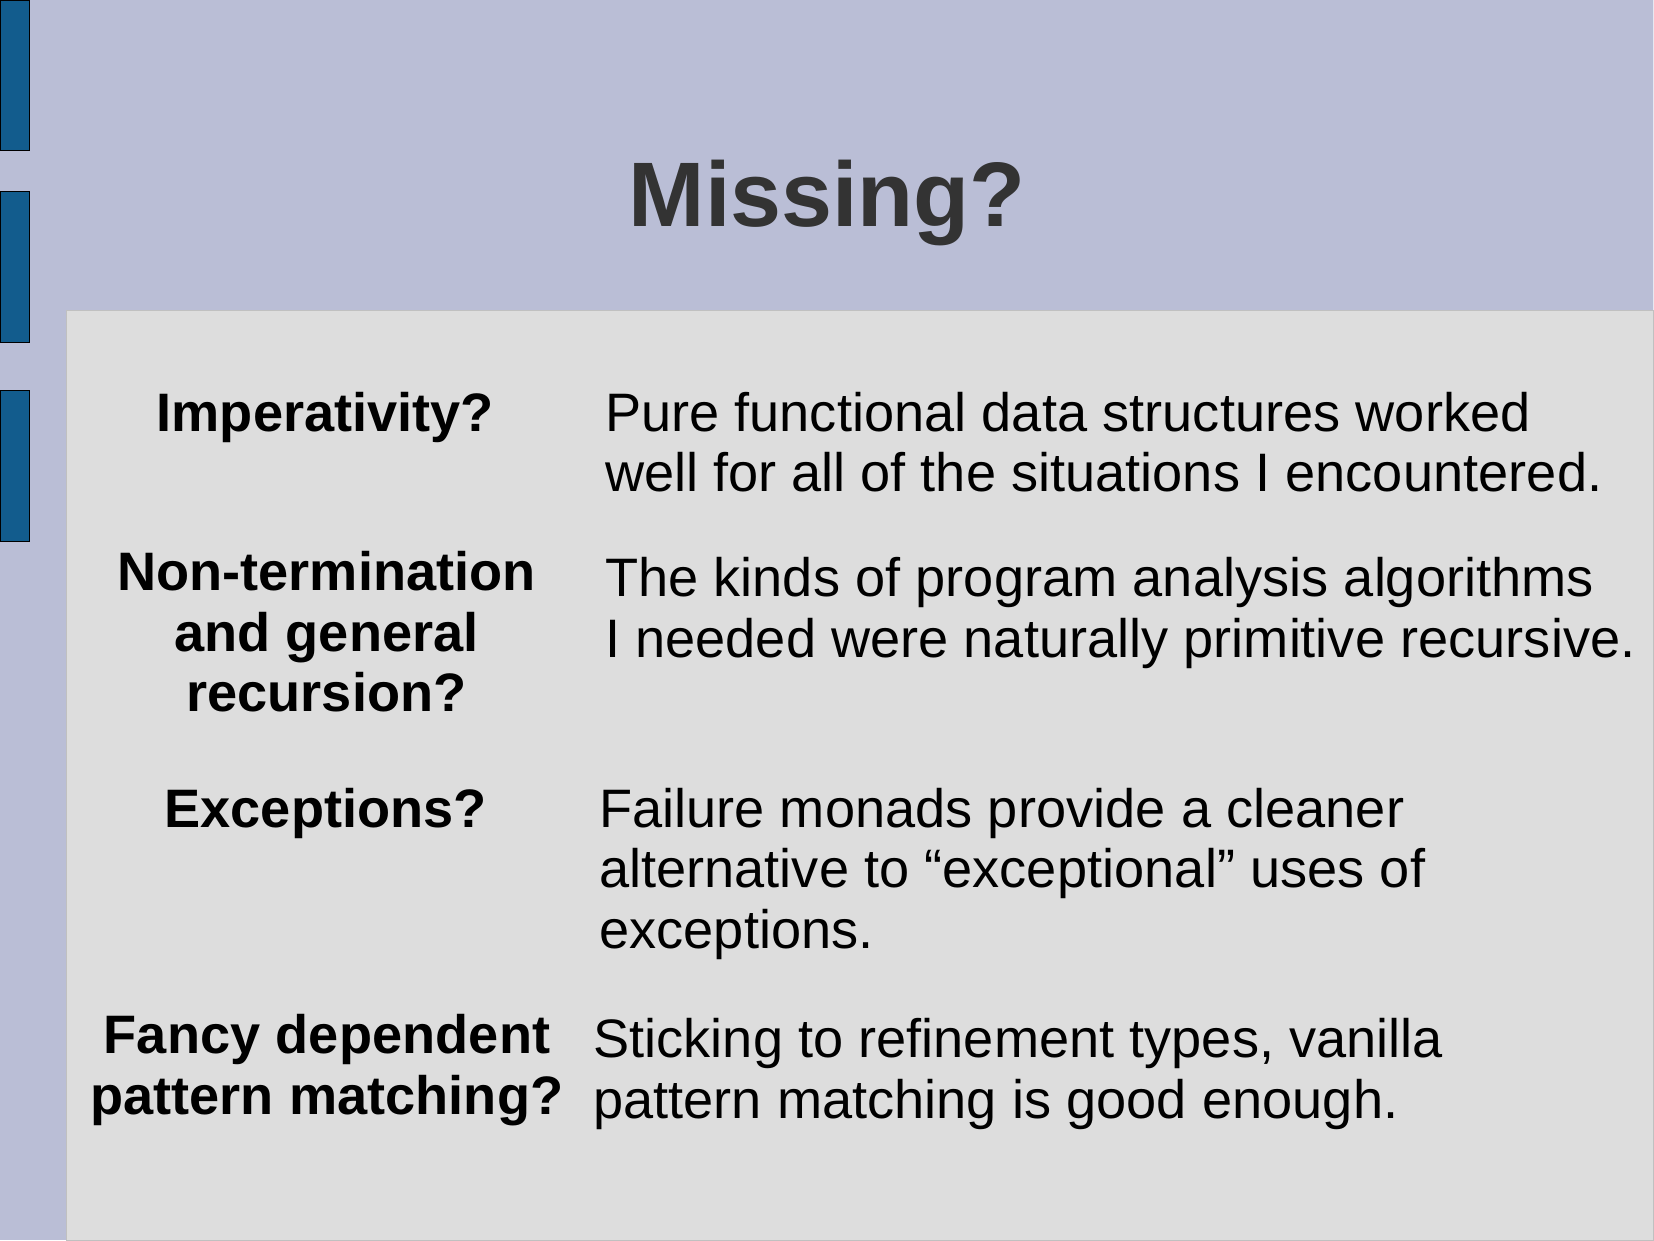

# Missing?
Imperativity?
Pure functional data structures worked
well for all of the situations I encountered.
Non-termination
and general
recursion?
The kinds of program analysis algorithms
I needed were naturally primitive recursive.
Exceptions?
Failure monads provide a cleaner
alternative to “exceptional” uses of
exceptions.
Fancy dependent
pattern matching?
Sticking to refinement types, vanilla
pattern matching is good enough.